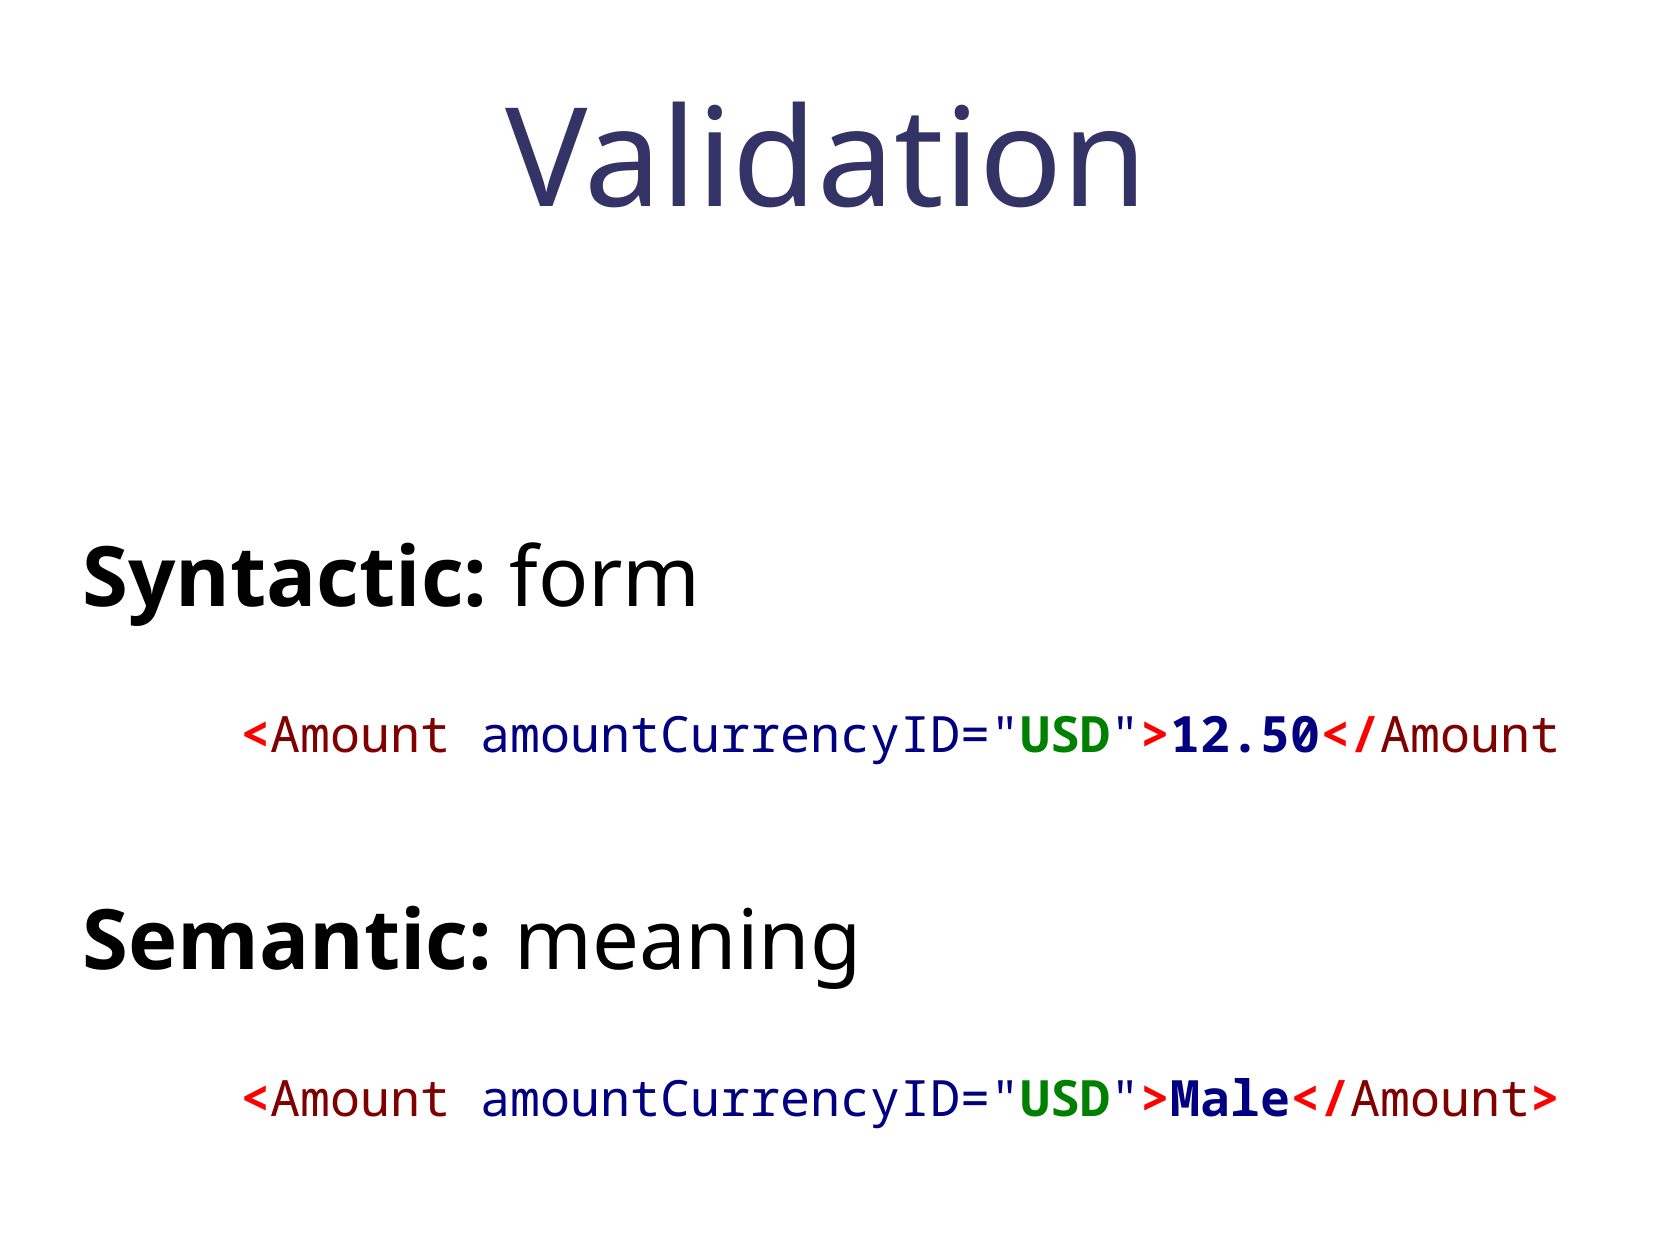

# Validation
Syntactic: form
 <Amount amountCurrencyID="USD">12.50</Amount
Semantic: meaning
 <Amount amountCurrencyID="USD">Male</Amount>